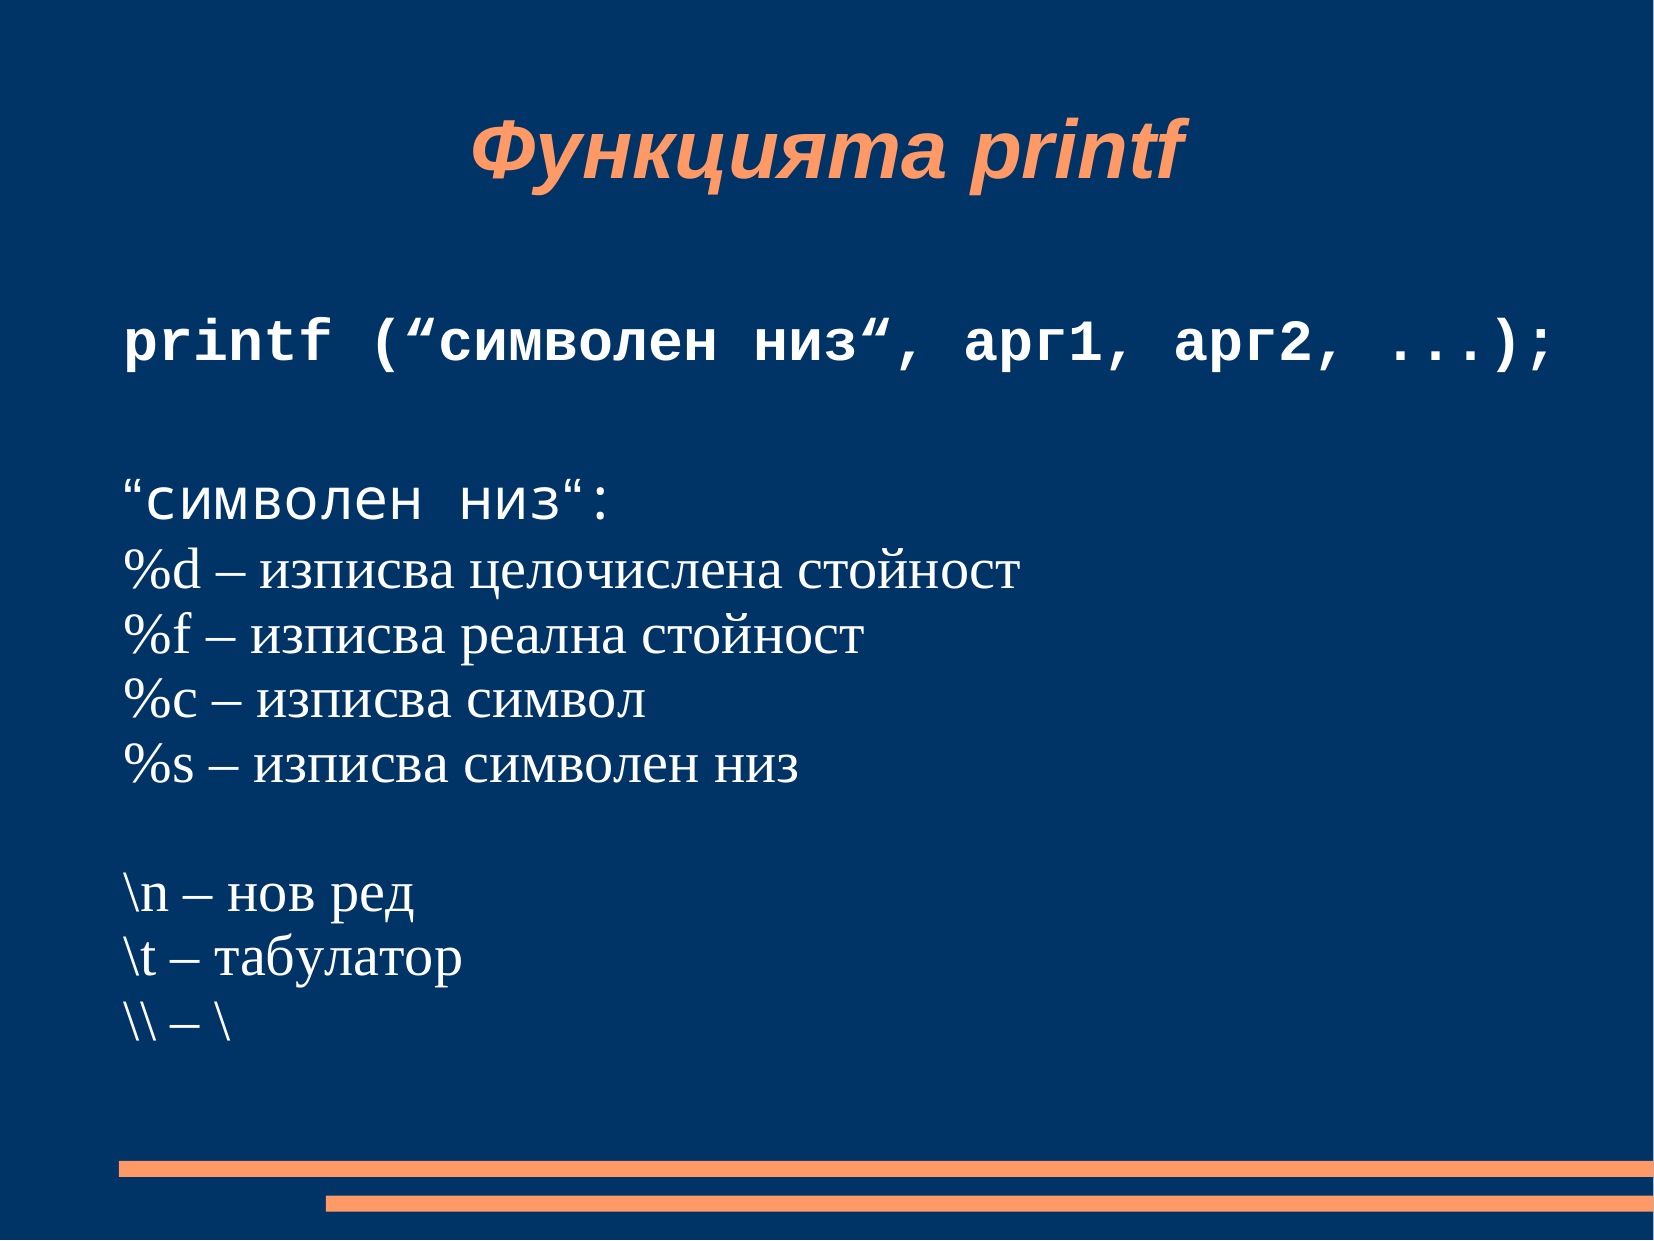

# Функцията printf
printf (“символен низ“, арг1, арг2, ...);
“символен низ“:
%d – изписва целочислена стойност
%f – изписва реална стойност
%c – изписва символ
%s – изписва символен низ
\n – нов ред
\t – табулатор
\\ – \